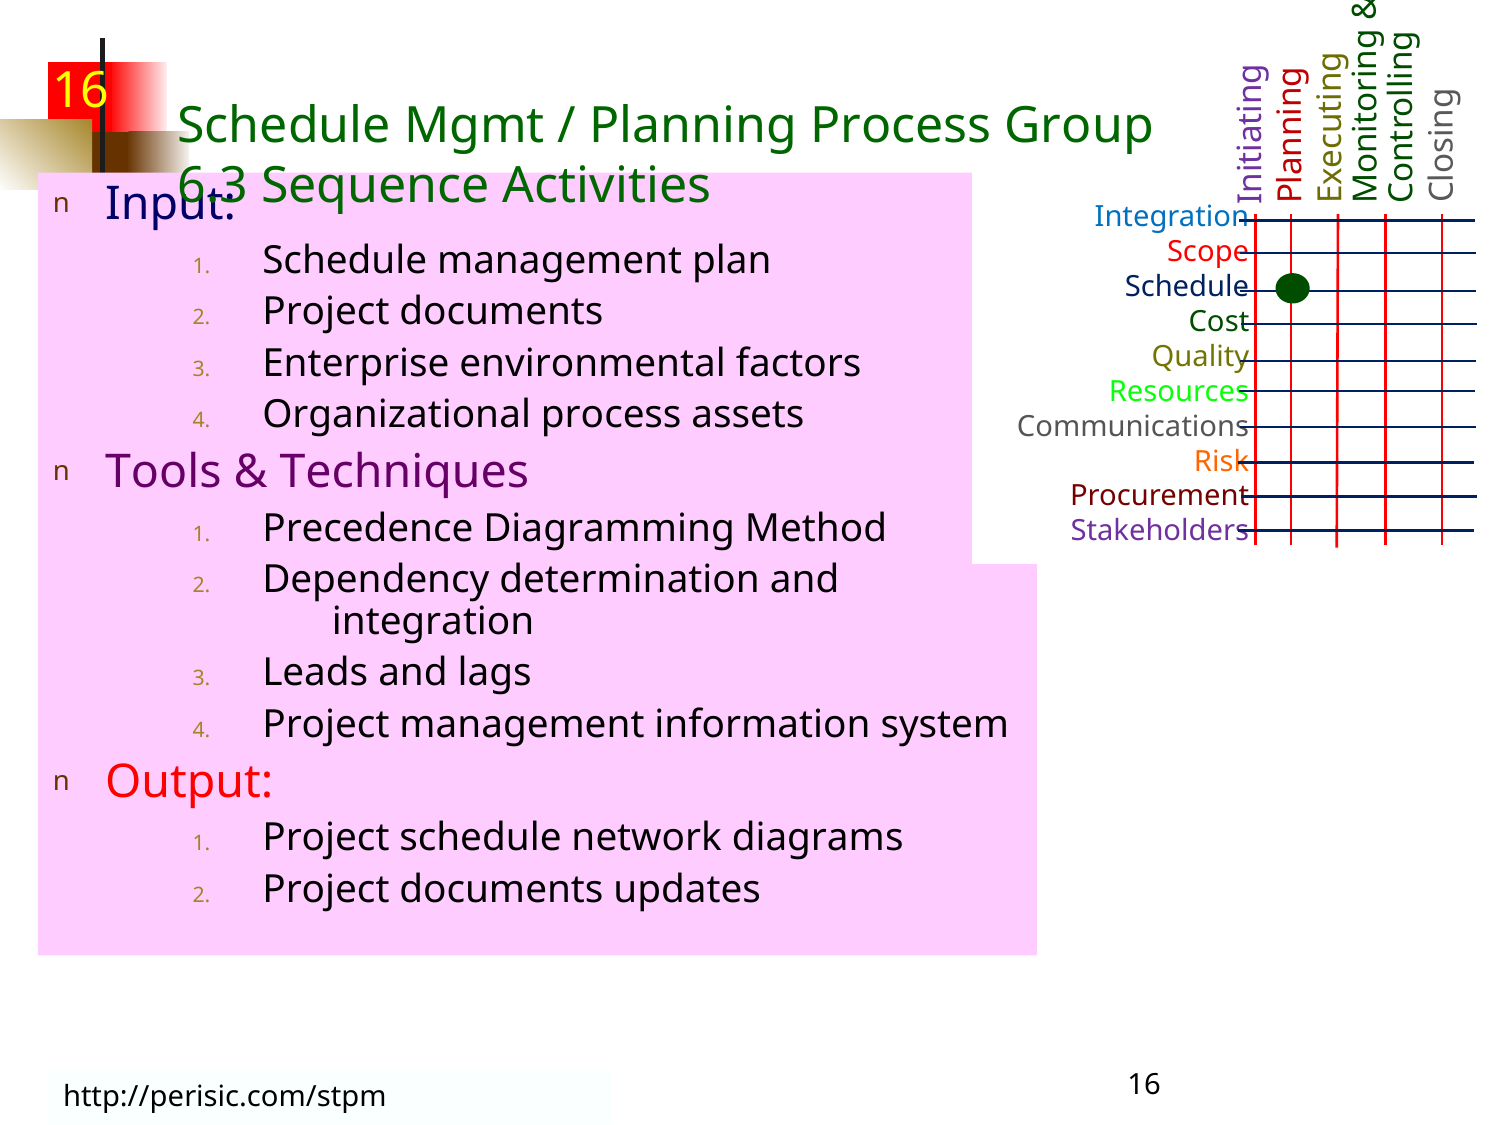

Initiating
Planning
Executing
Monitoring &
Controlling
Closing
Integration
Scope
Schedule
Cost
Quality
Resources
Communications
Risk
Procurement
Stakeholders
Schedule Mgmt / Planning Process Group
6.3 Sequence Activities
# Input:
Schedule management plan
Project documents
Enterprise environmental factors
Organizational process assets
Tools & Techniques
Precedence Diagramming Method
Dependency determination and integration
Leads and lags
Project management information system
Output:
Project schedule network diagrams
Project documents updates
15
http://perisic.com/stpm